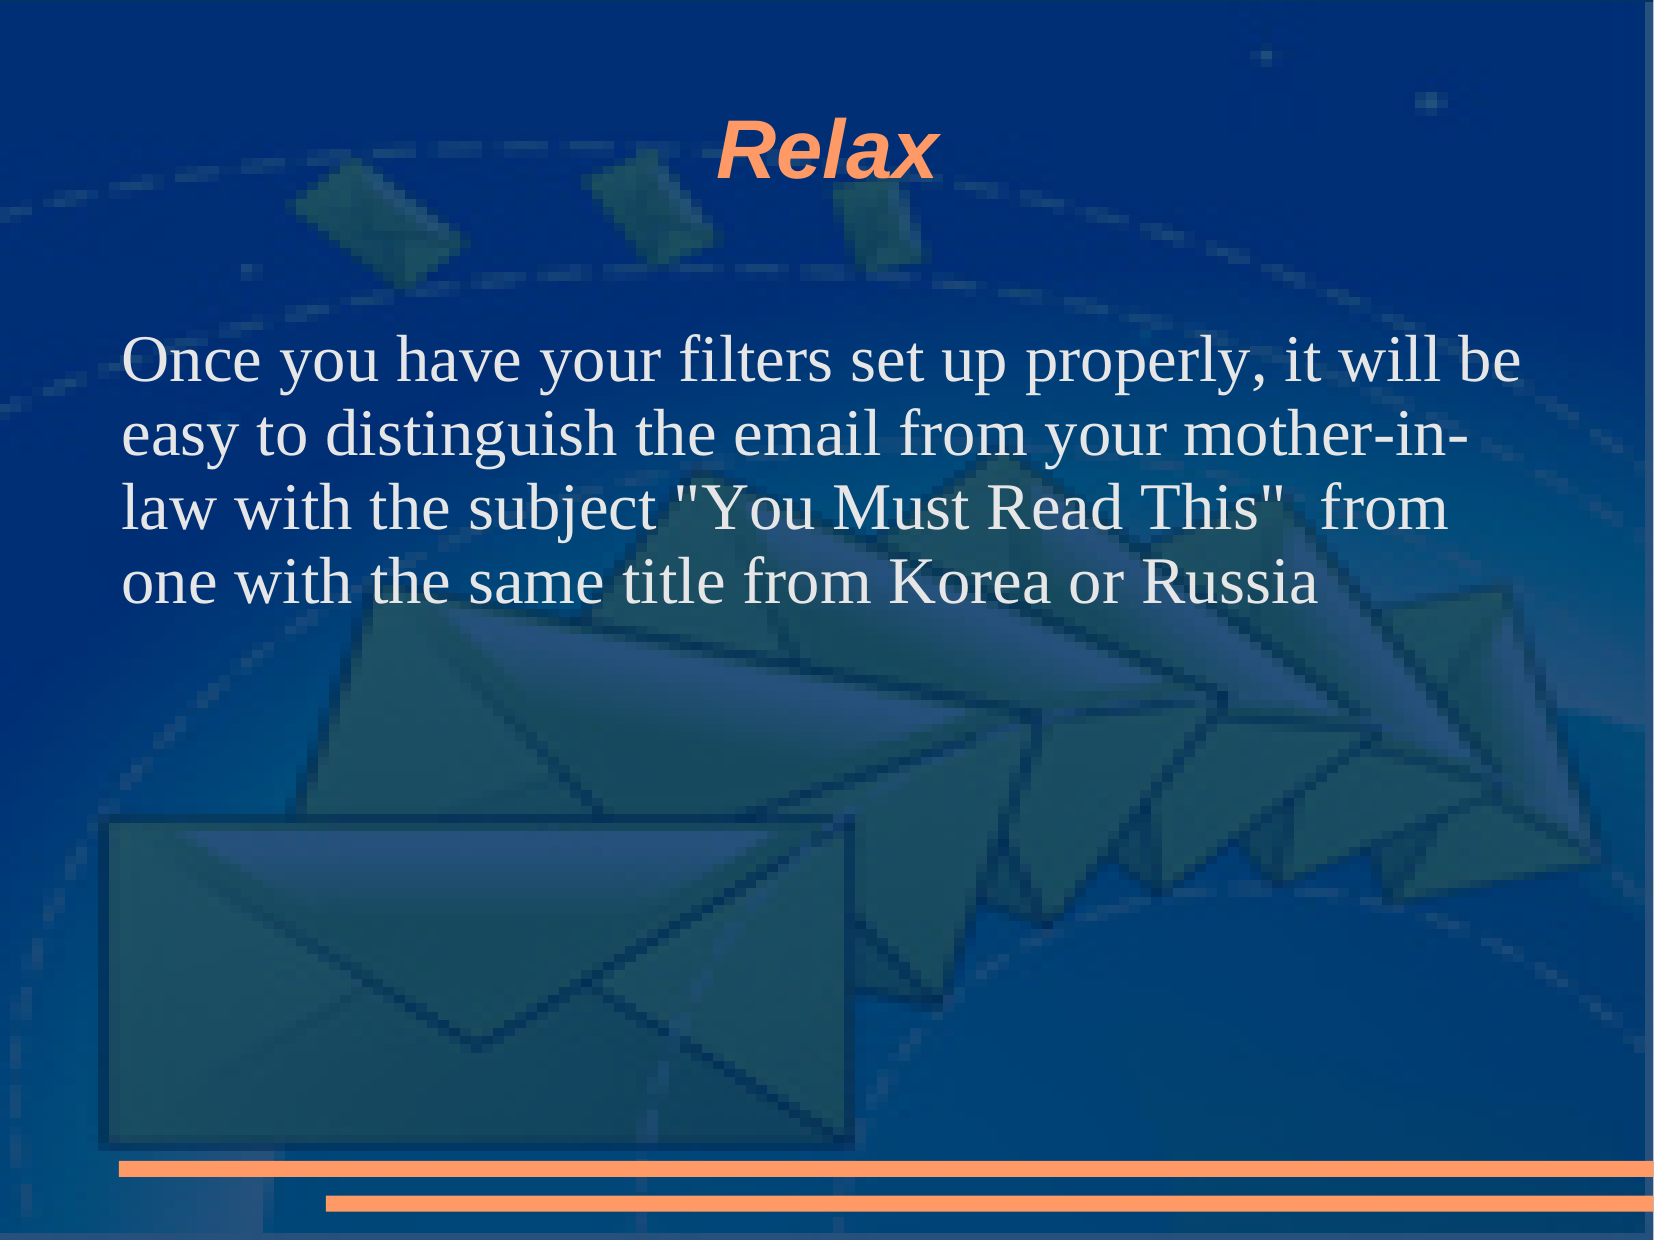

# Relax
Once you have your filters set up properly, it will be easy to distinguish the email from your mother-in-law with the subject "You Must Read This" from one with the same title from Korea or Russia